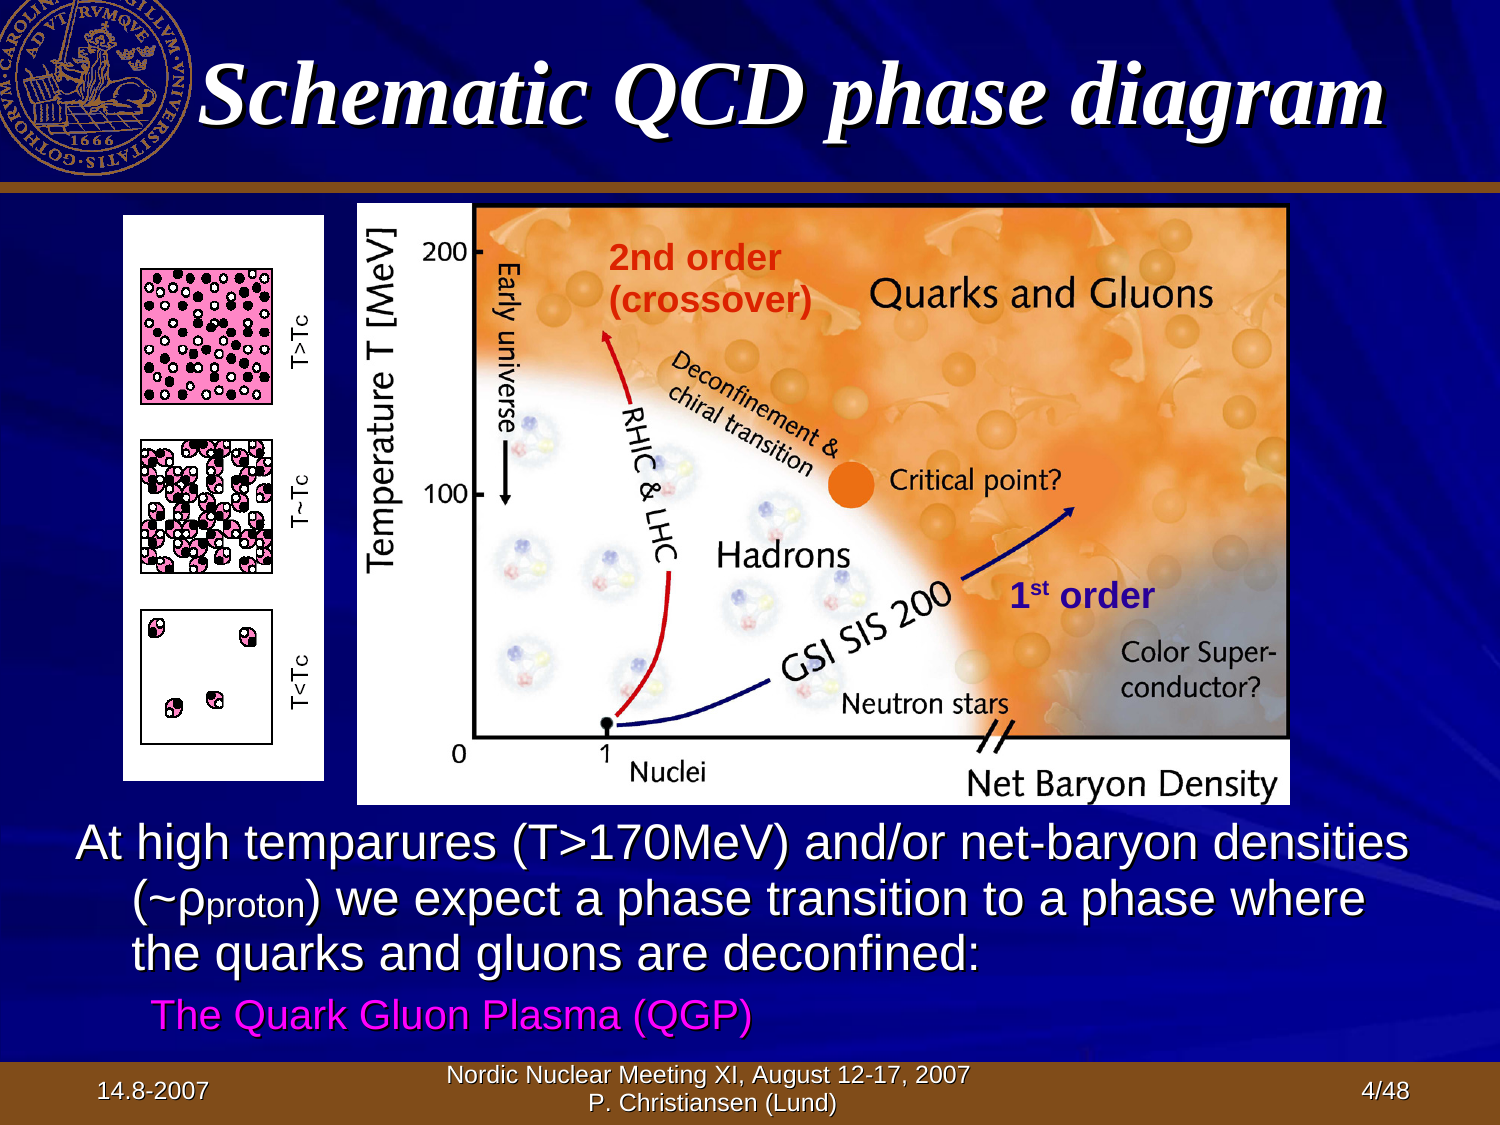

# Schematic QCD phase diagram
2nd order
(crossover)
1st order
At high temparures (T>170MeV) and/or net-baryon densities (~ρproton) we expect a phase transition to a phase where the quarks and gluons are deconfined:
The Quark Gluon Plasma (QGP)
4